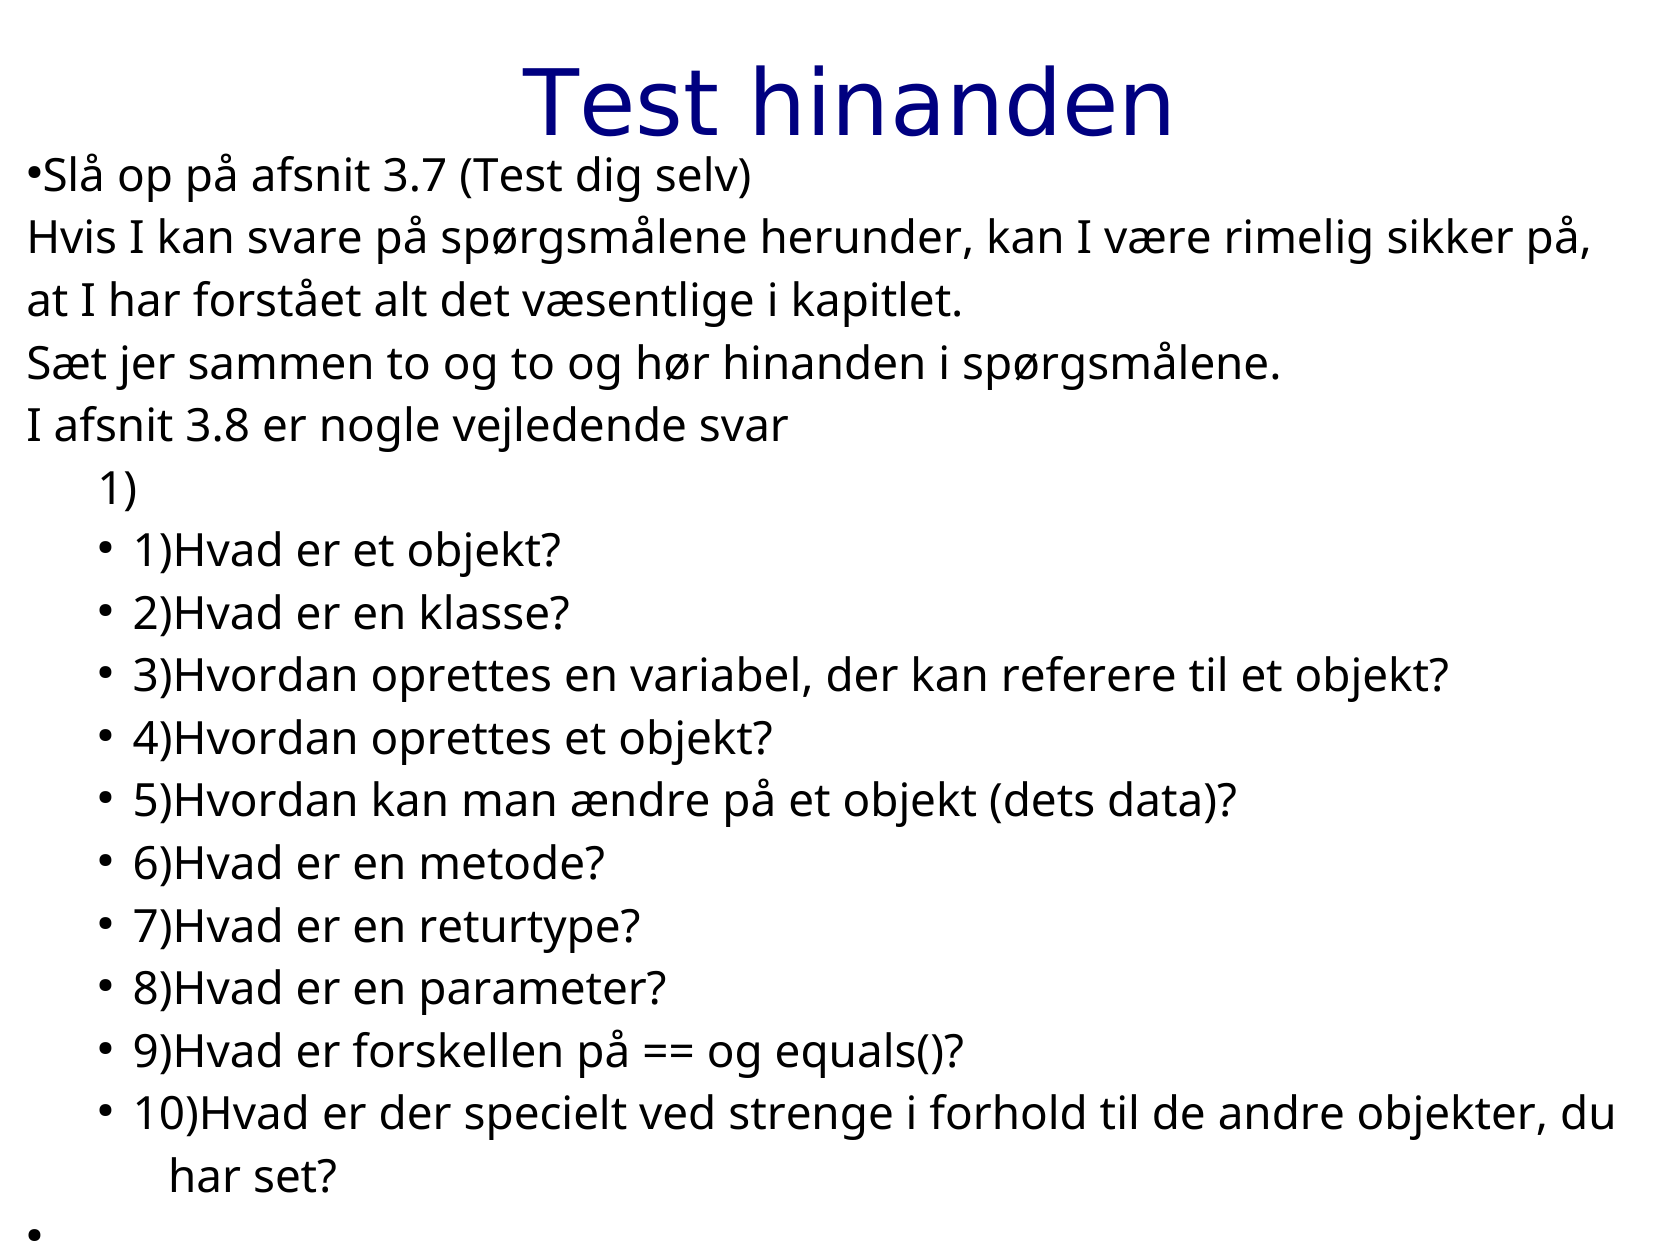

# Test hinanden
Slå op på afsnit 3.7 (Test dig selv)
Hvis I kan svare på spørgsmålene herunder, kan I være rimelig sikker på, at I har forstået alt det væsentlige i kapitlet.
Sæt jer sammen to og to og hør hinanden i spørgsmålene.
I afsnit 3.8 er nogle vejledende svar
1)Hvad er et objekt?
2)Hvad er en klasse?
3)Hvordan oprettes en variabel, der kan referere til et objekt?
4)Hvordan oprettes et objekt?
5)Hvordan kan man ændre på et objekt (dets data)?
6)Hvad er en metode?
7)Hvad er en returtype?
8)Hvad er en parameter?
9)Hvad er forskellen på == og equals()?
10)Hvad er der specielt ved strenge i forhold til de andre objekter, du har set?